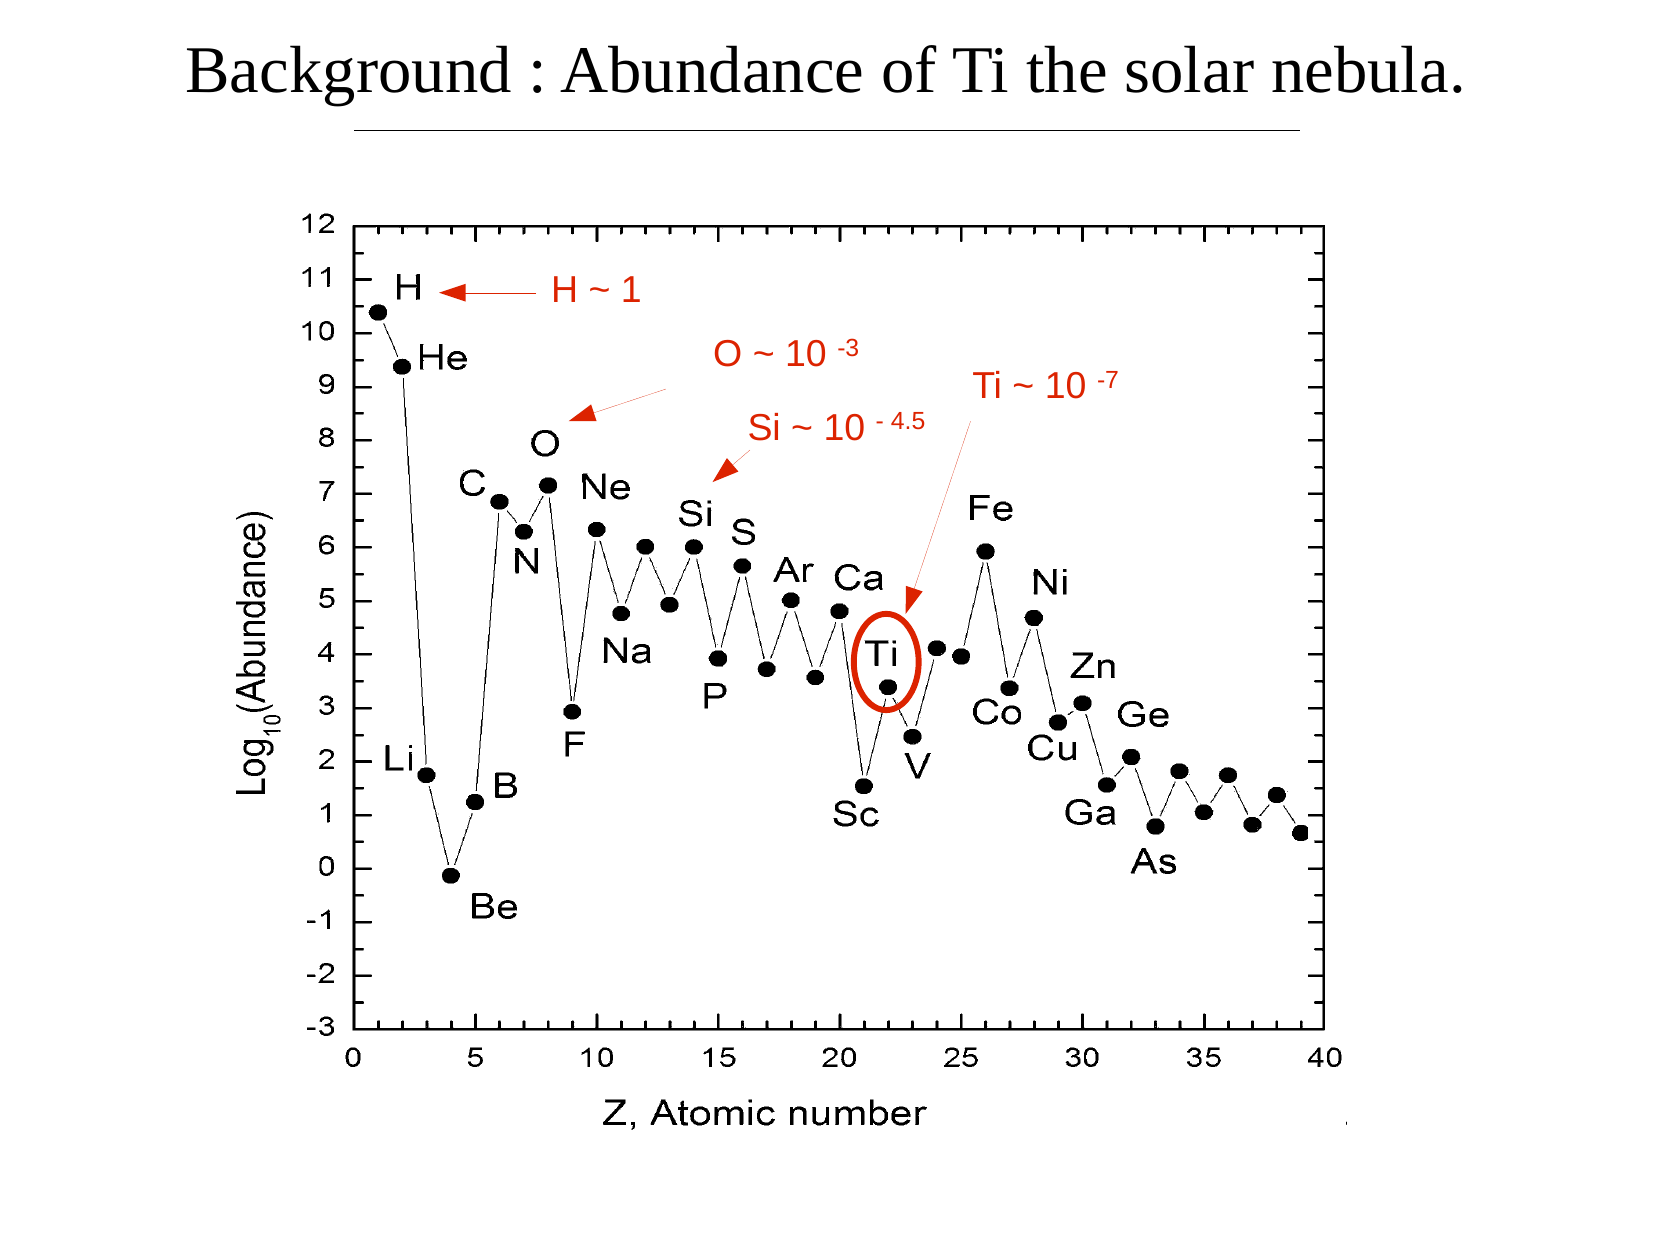

Background : Abundance of Ti the solar nebula.
H ~ 1
O ~ 10 -3
Ti ~ 10 -7
Si ~ 10 - 4.5